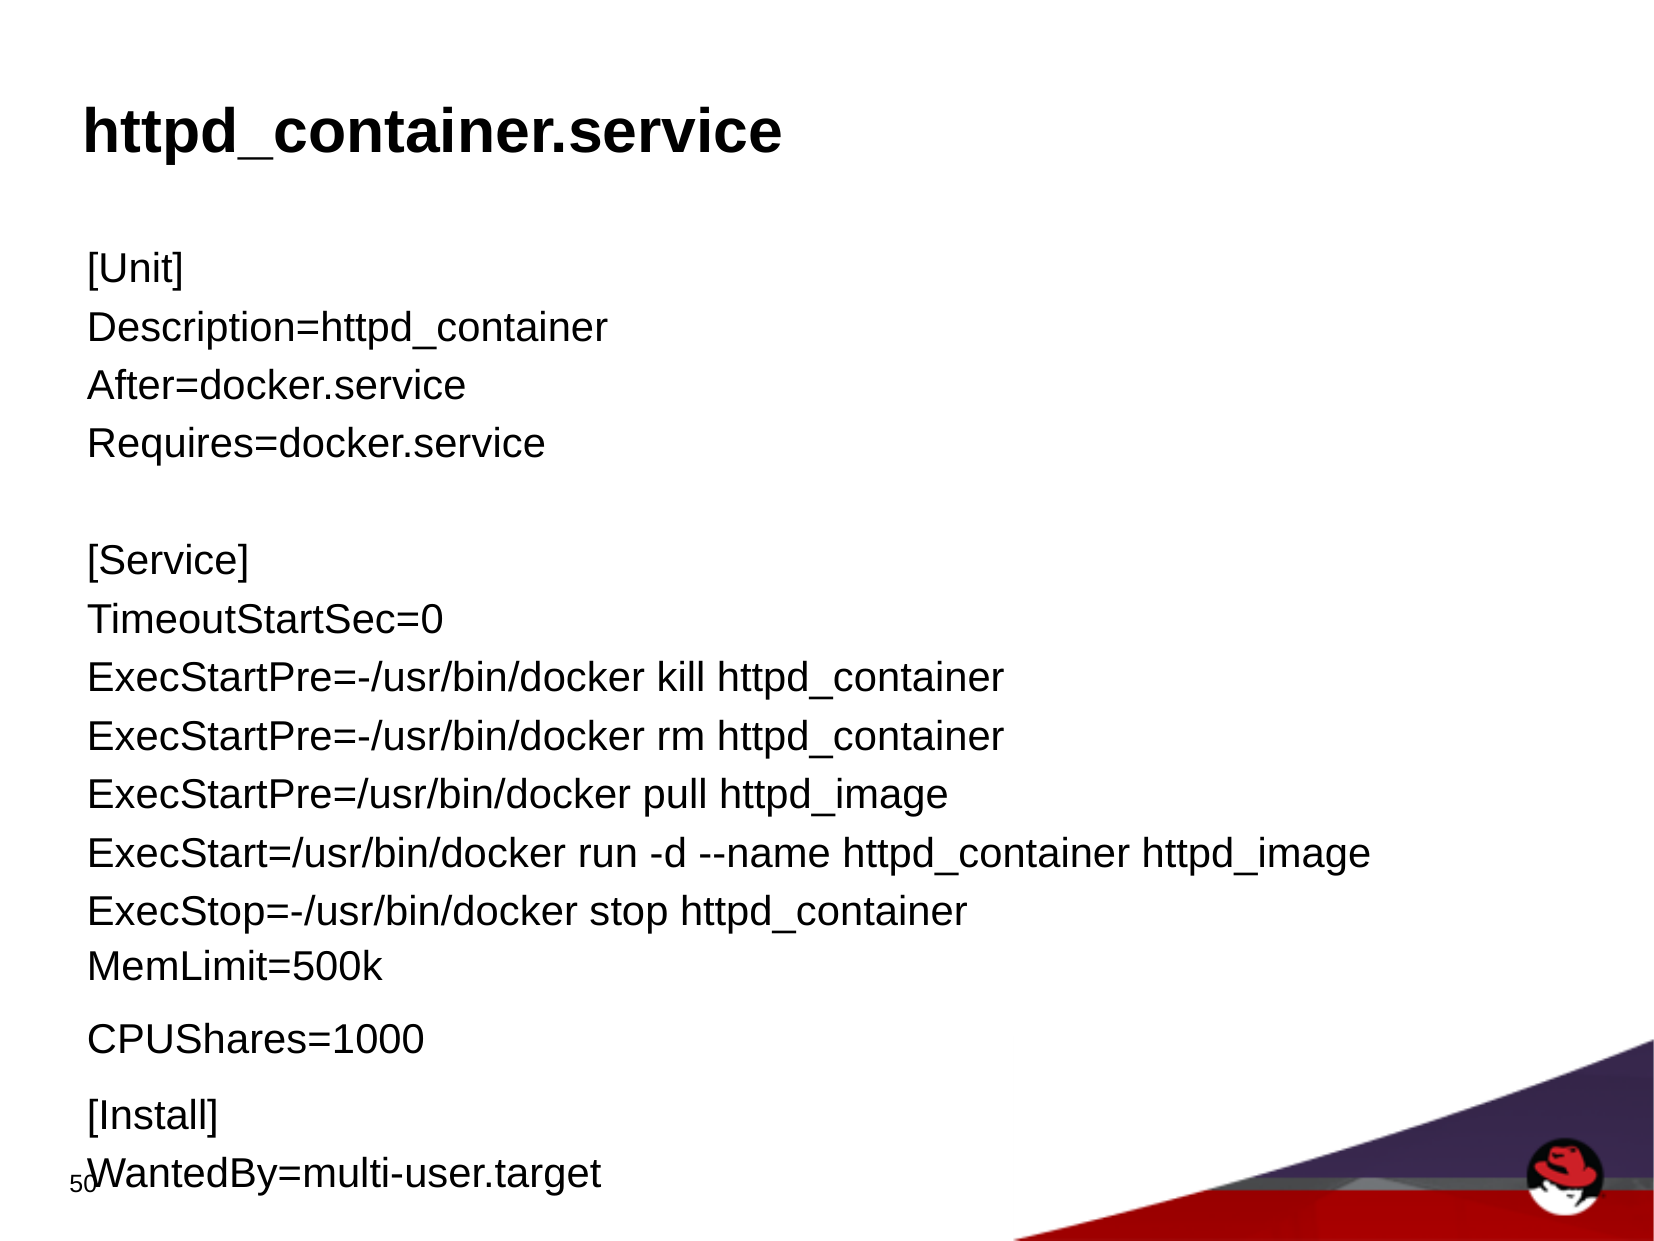

# httpd_container.service
[Unit]
Description=httpd_container
After=docker.service
Requires=docker.service
[Service]
TimeoutStartSec=0
ExecStartPre=-/usr/bin/docker kill httpd_container
ExecStartPre=-/usr/bin/docker rm httpd_container
ExecStartPre=/usr/bin/docker pull httpd_image
ExecStart=/usr/bin/docker run -d --name httpd_container httpd_image
ExecStop=-/usr/bin/docker stop httpd_container
MemLimit=500k
CPUShares=1000
[Install]
WantedBy=multi-user.target